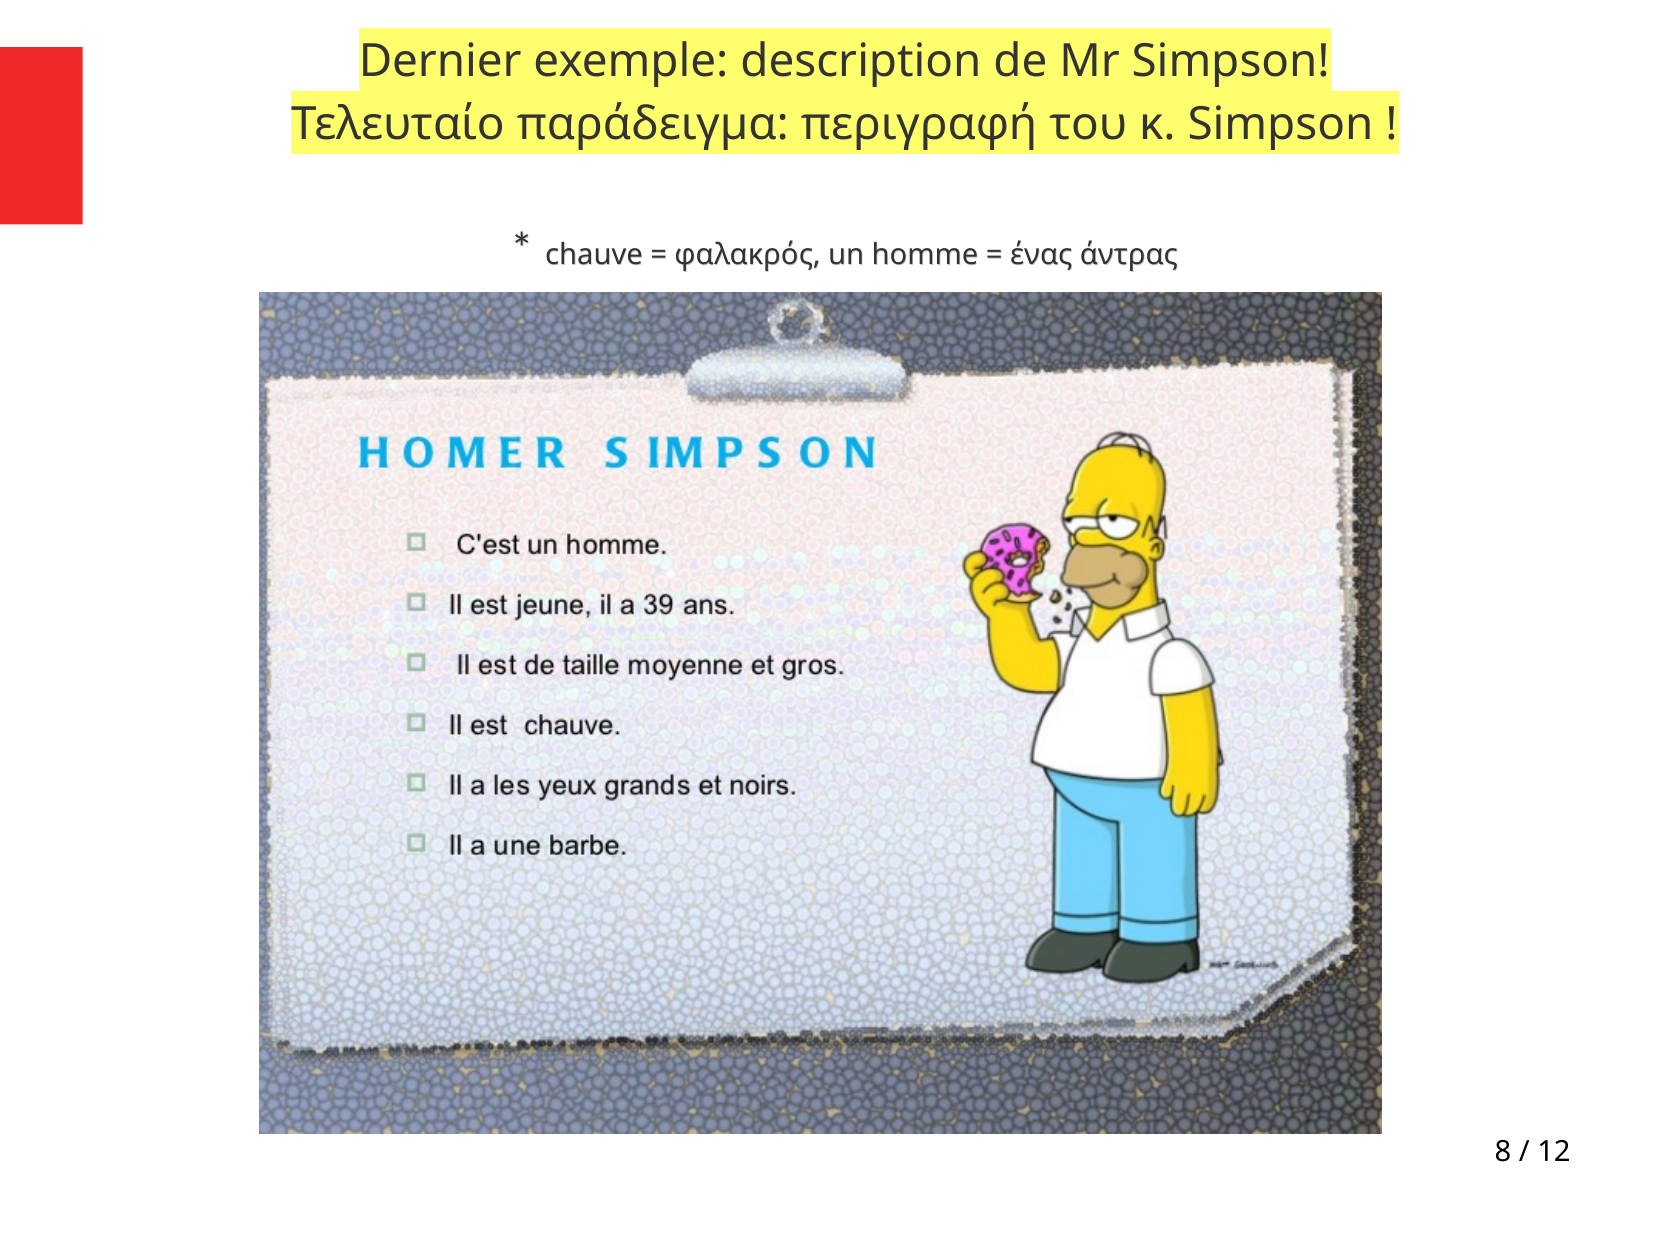

# Dernier exemple: description de Mr Simpson! Τελευταίο παράδειγμα: περιγραφή του κ. Simpson ! * chauve = φαλακρός, un homme = ένας άντρας
8